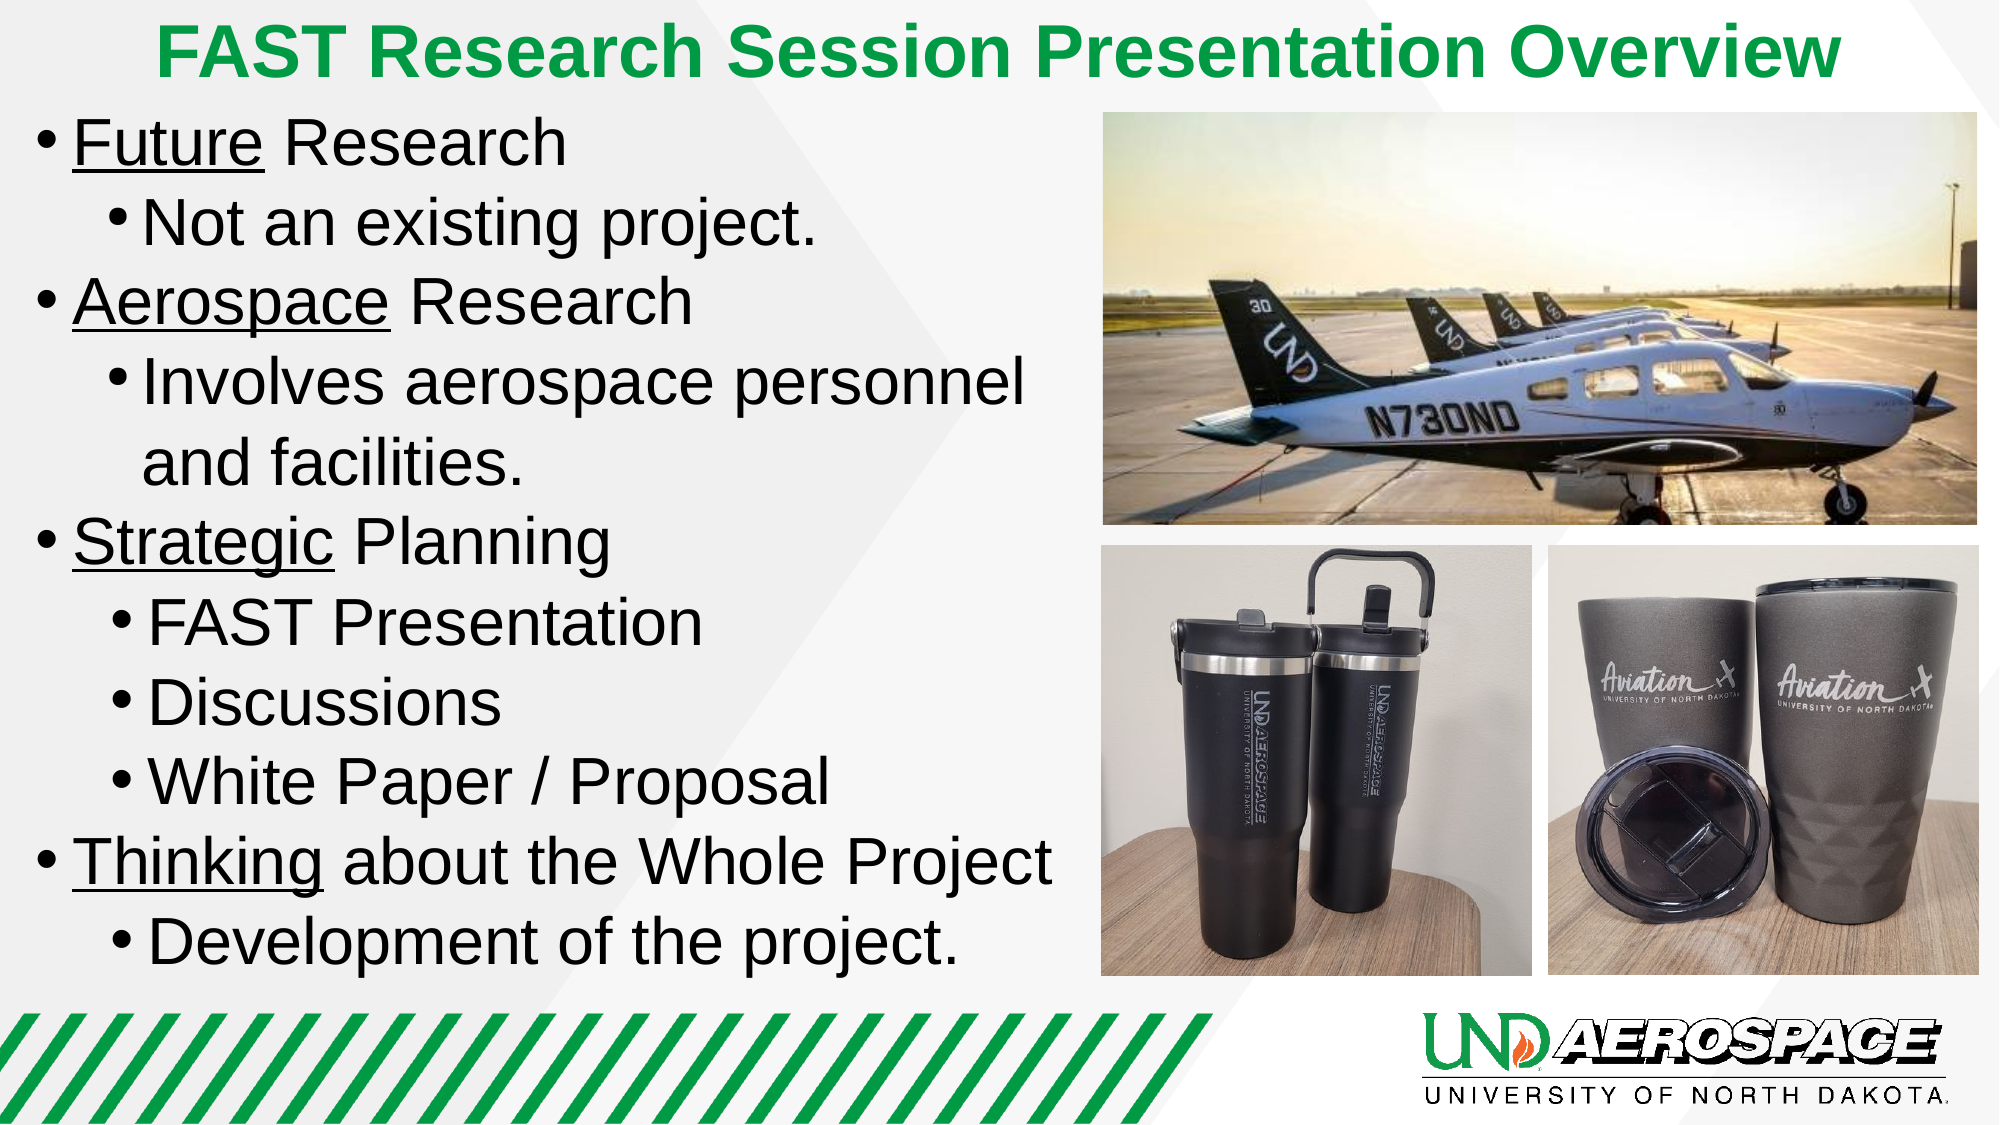

FAST Research Session Presentation Overview
Future Research
Not an existing project.
Aerospace Research
Involves aerospace personnel
and facilities.
Strategic Planning
FAST Presentation
Discussions
White Paper / Proposal
Thinking about the Whole Project
Development of the project.